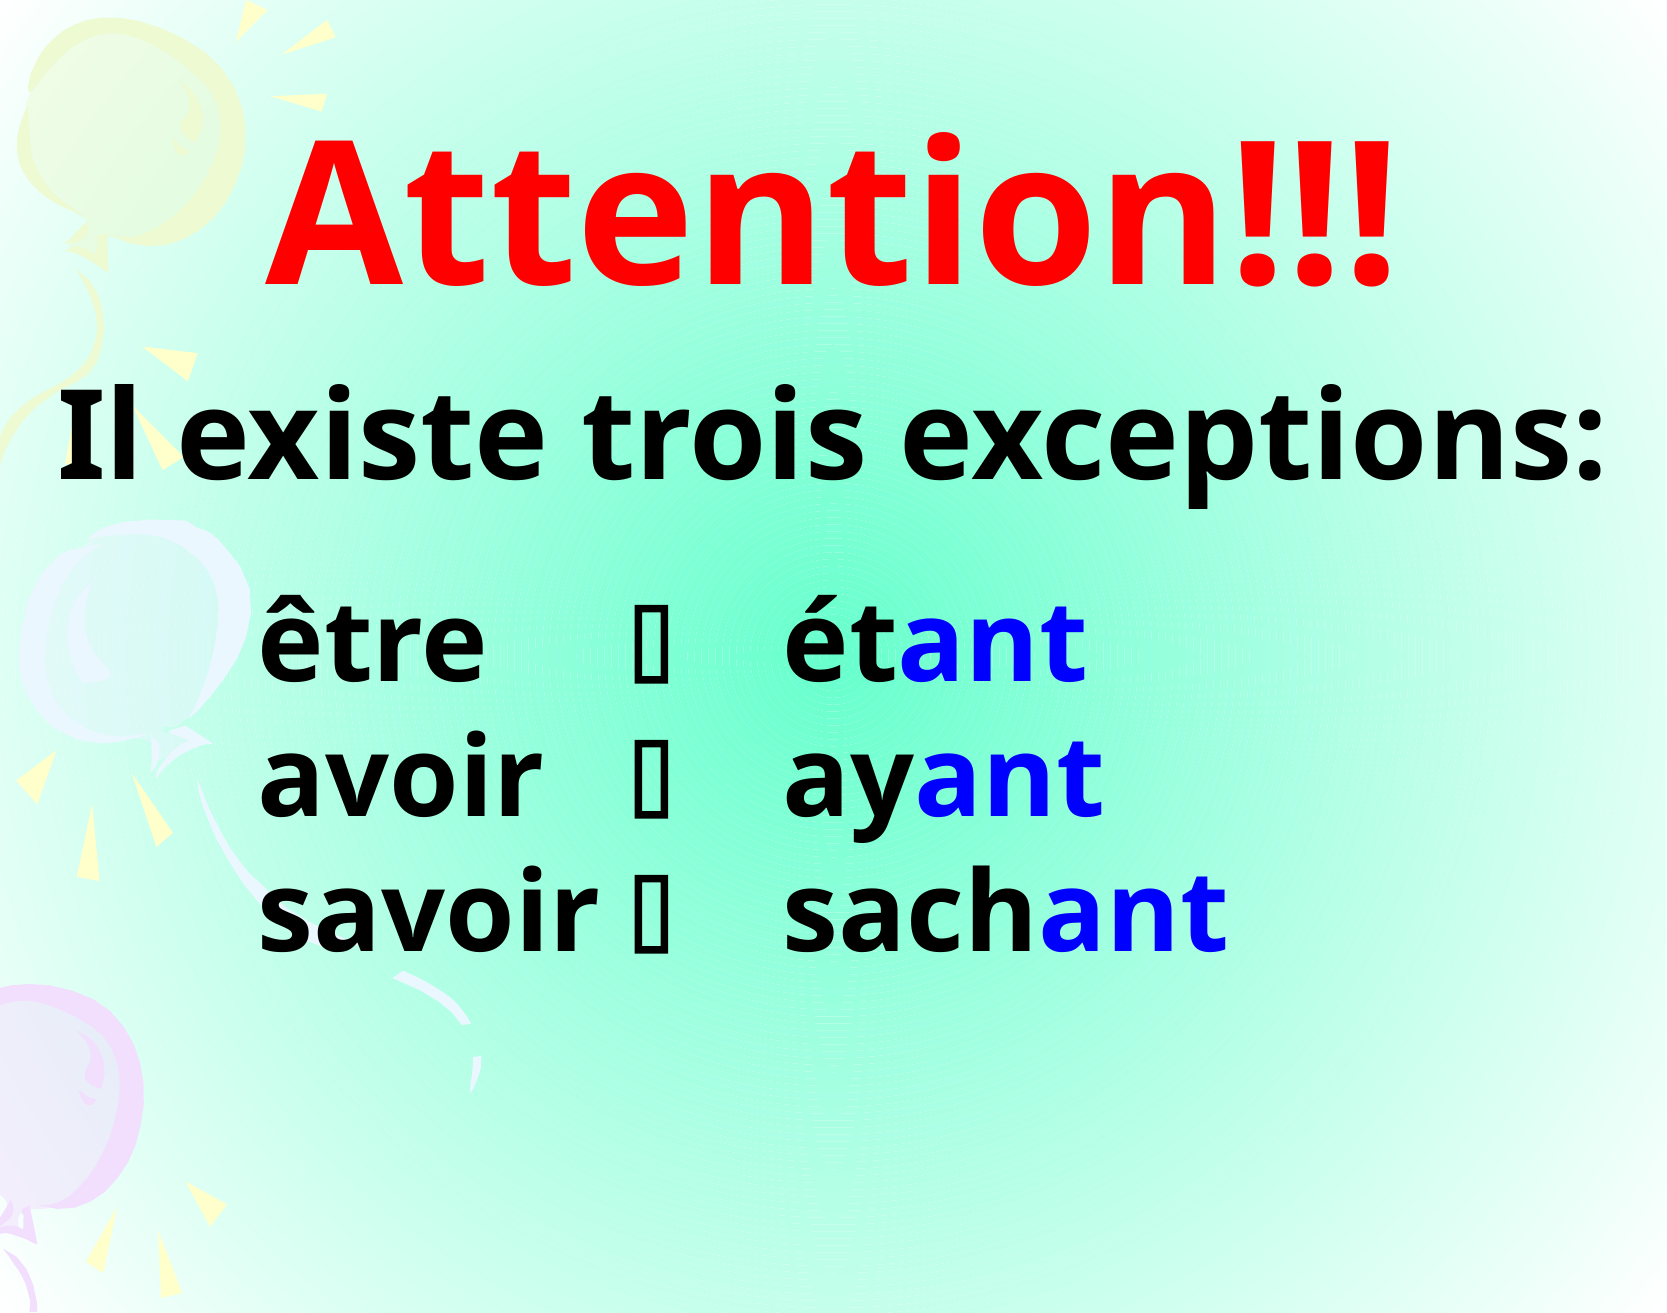

Attention!!!
Il existe trois exceptions:
être 		 		étant
avoir		 		ayant
savoir	 		sachant